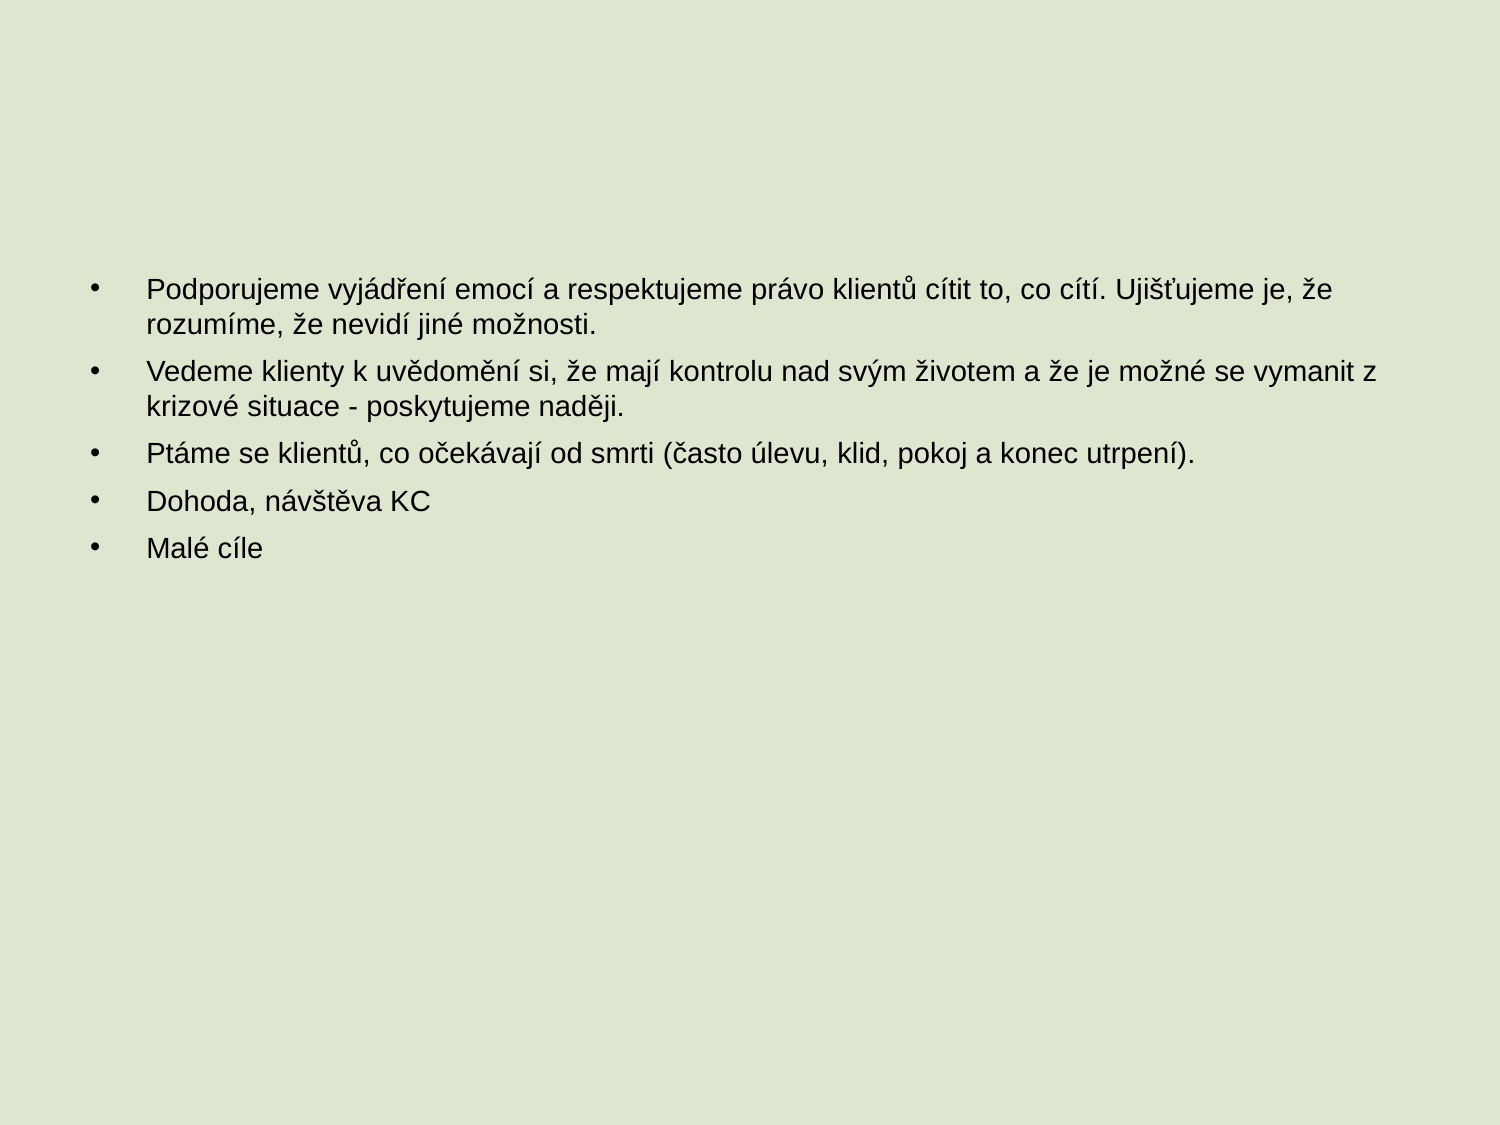

#
Podporujeme vyjádření emocí a respektujeme právo klientů cítit to, co cítí. Ujišťujeme je, že rozumíme, že nevidí jiné možnosti.
Vedeme klienty k uvědomění si, že mají kontrolu nad svým životem a že je možné se vymanit z krizové situace - poskytujeme naději.
Ptáme se klientů, co očekávají od smrti (často úlevu, klid, pokoj a konec utrpení).
Dohoda, návštěva KC
Malé cíle